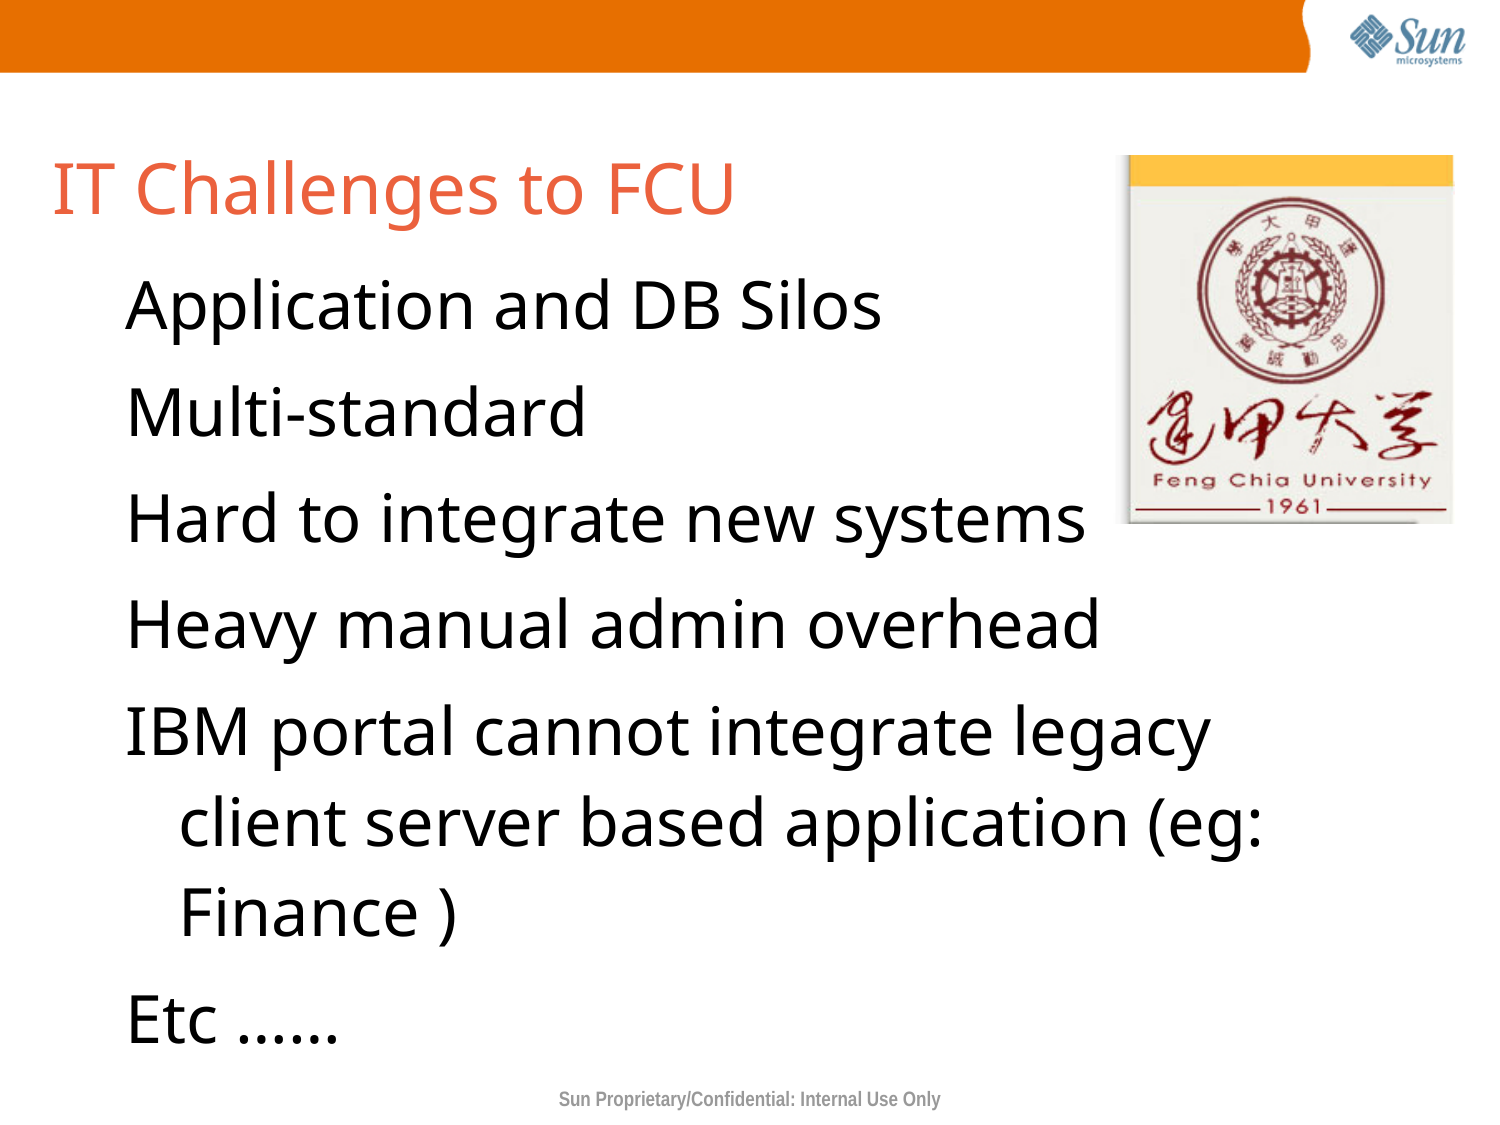

# IT Challenges to FCU
Application and DB Silos
Multi-standard
Hard to integrate new systems
Heavy manual admin overhead
IBM portal cannot integrate legacy client server based application (eg: Finance )
Etc ……